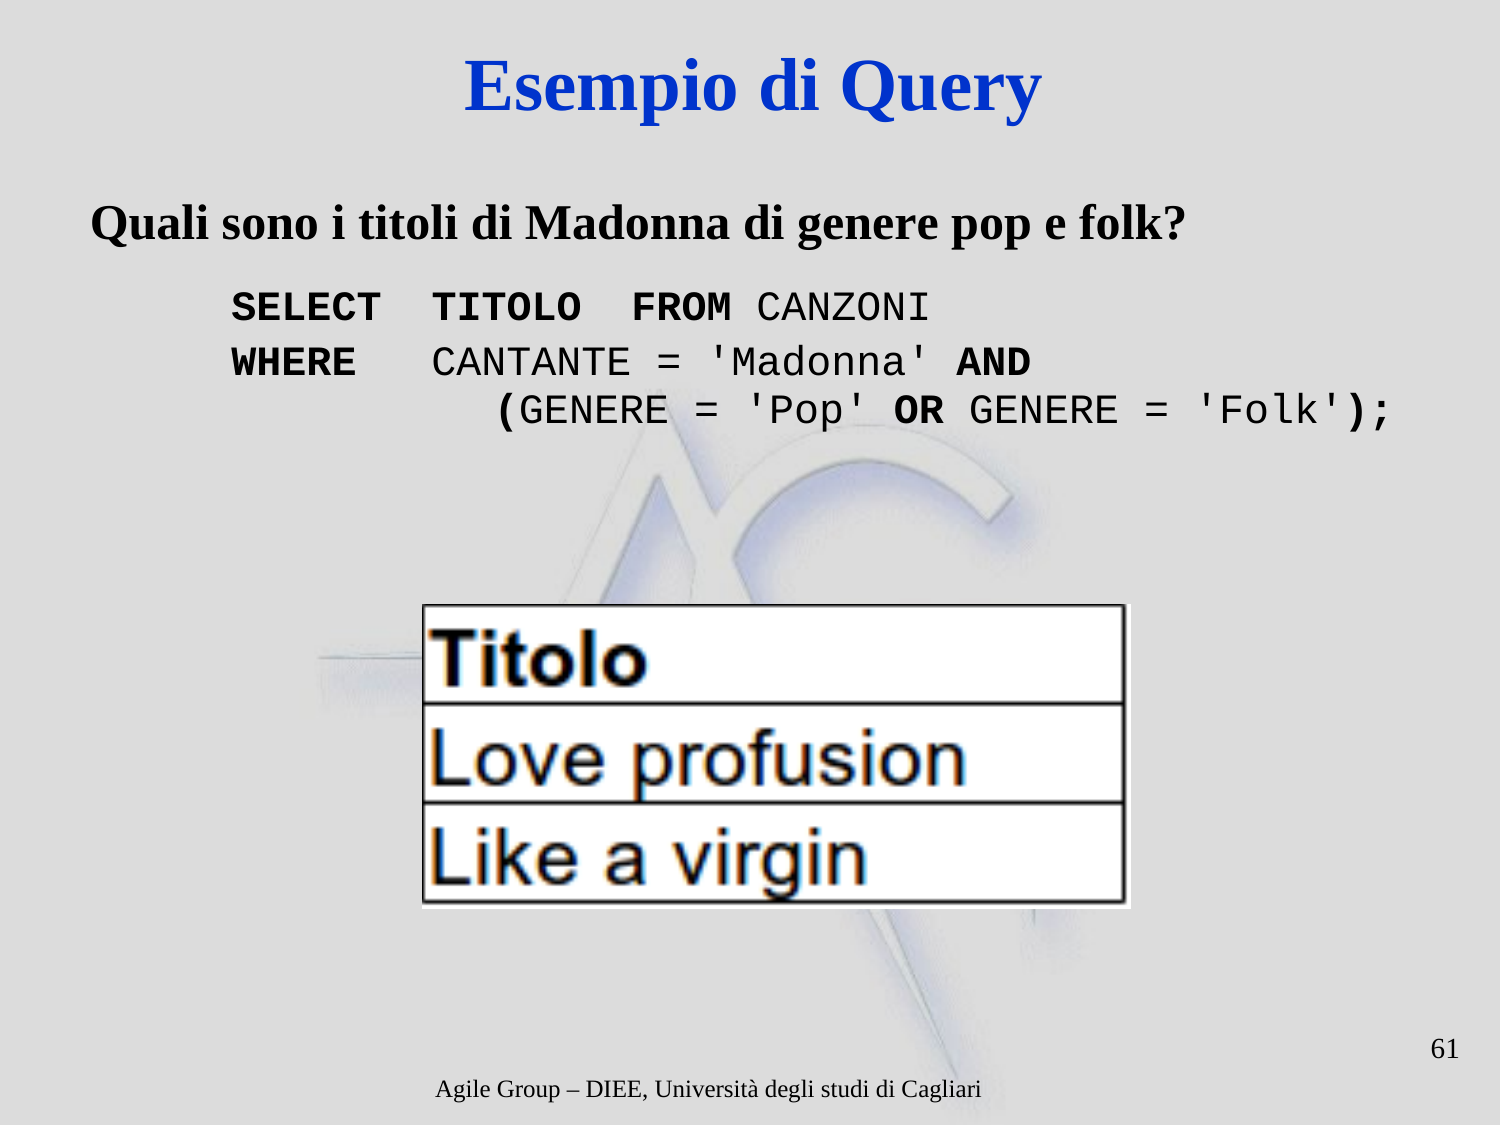

# Esempio di Query
Quali sono i titoli di Madonna di genere pop e folk?
SELECT TITOLO FROM CANZONI
WHERE CANTANTE = 'Madonna' AND
		 (GENERE = 'Pop' OR GENERE = 'Folk');
61